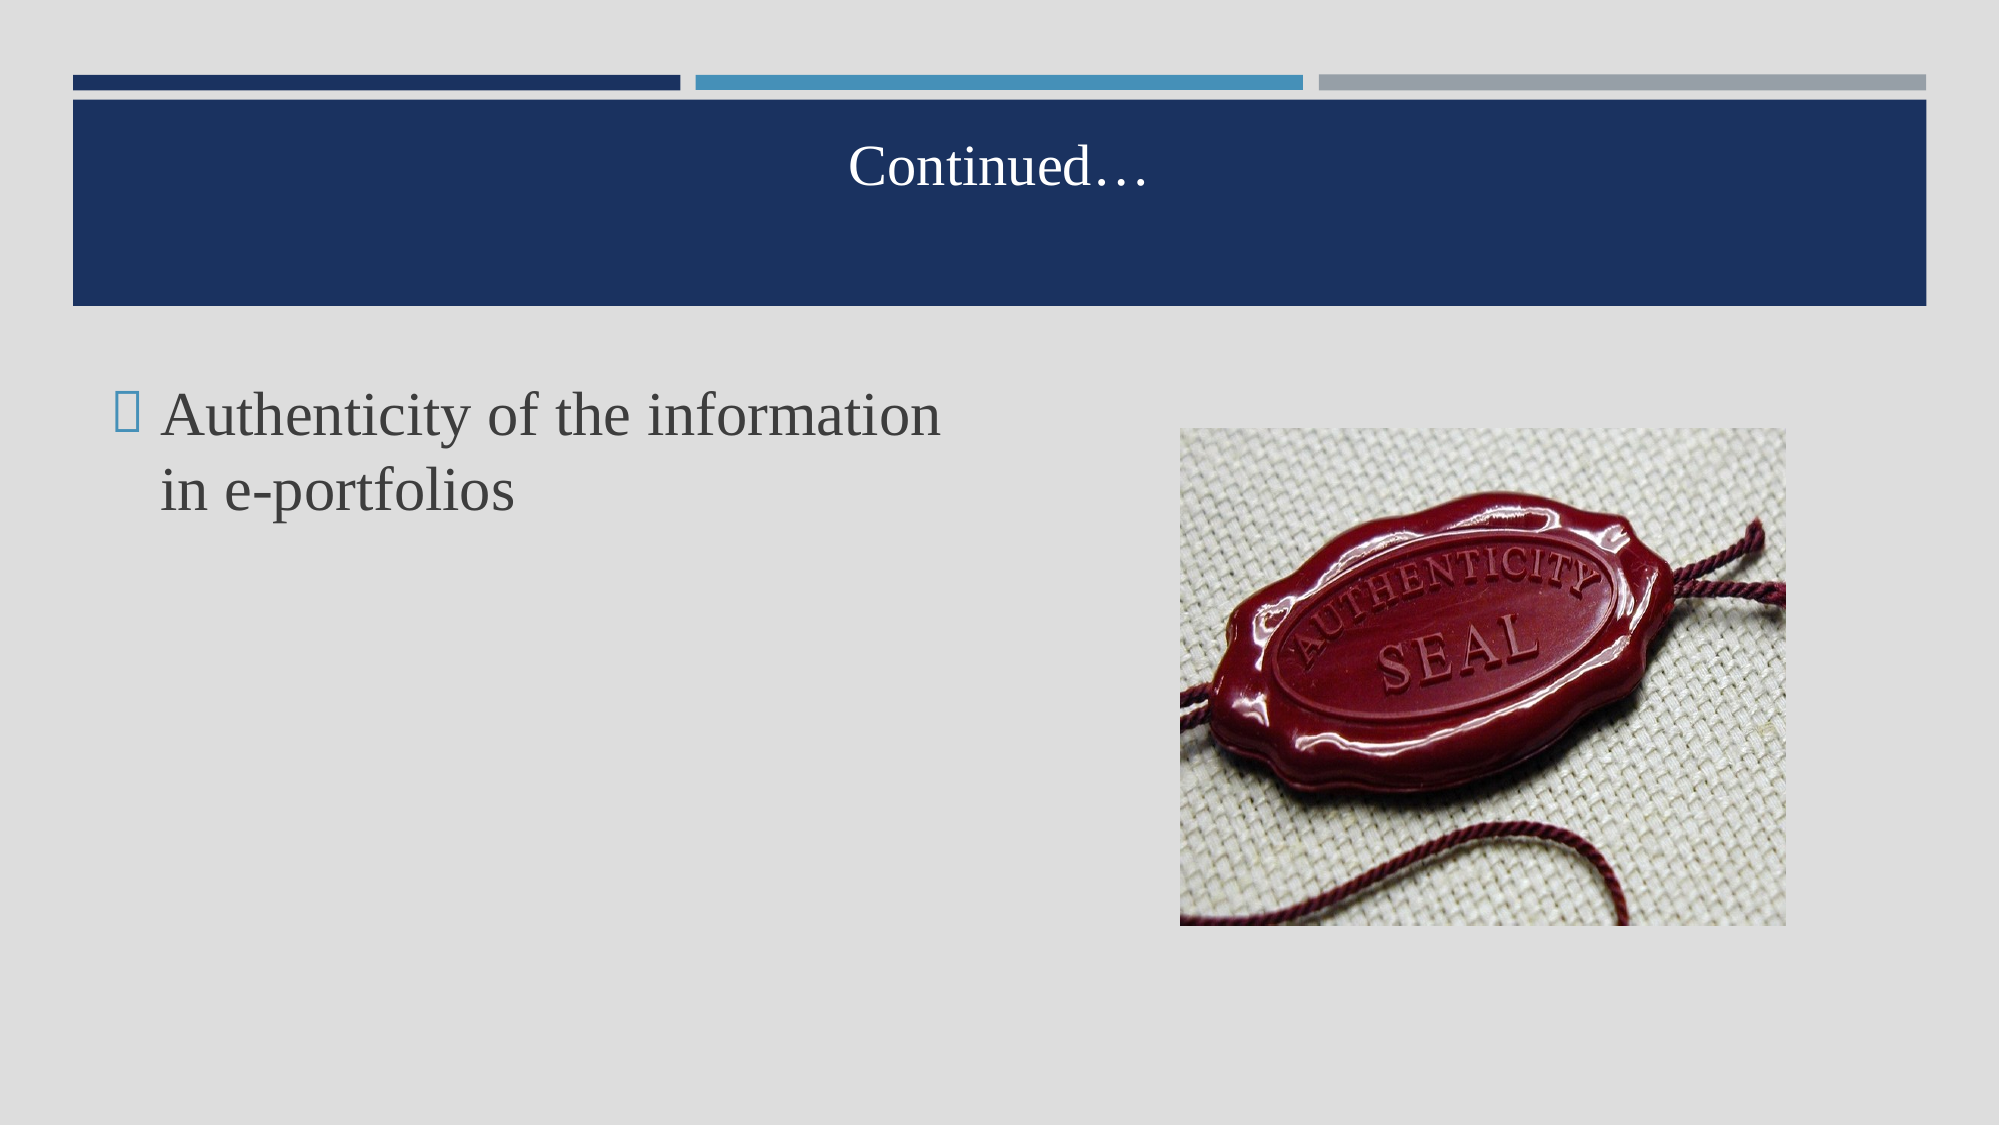

# Continued…
Authenticity of the information in e-portfolios